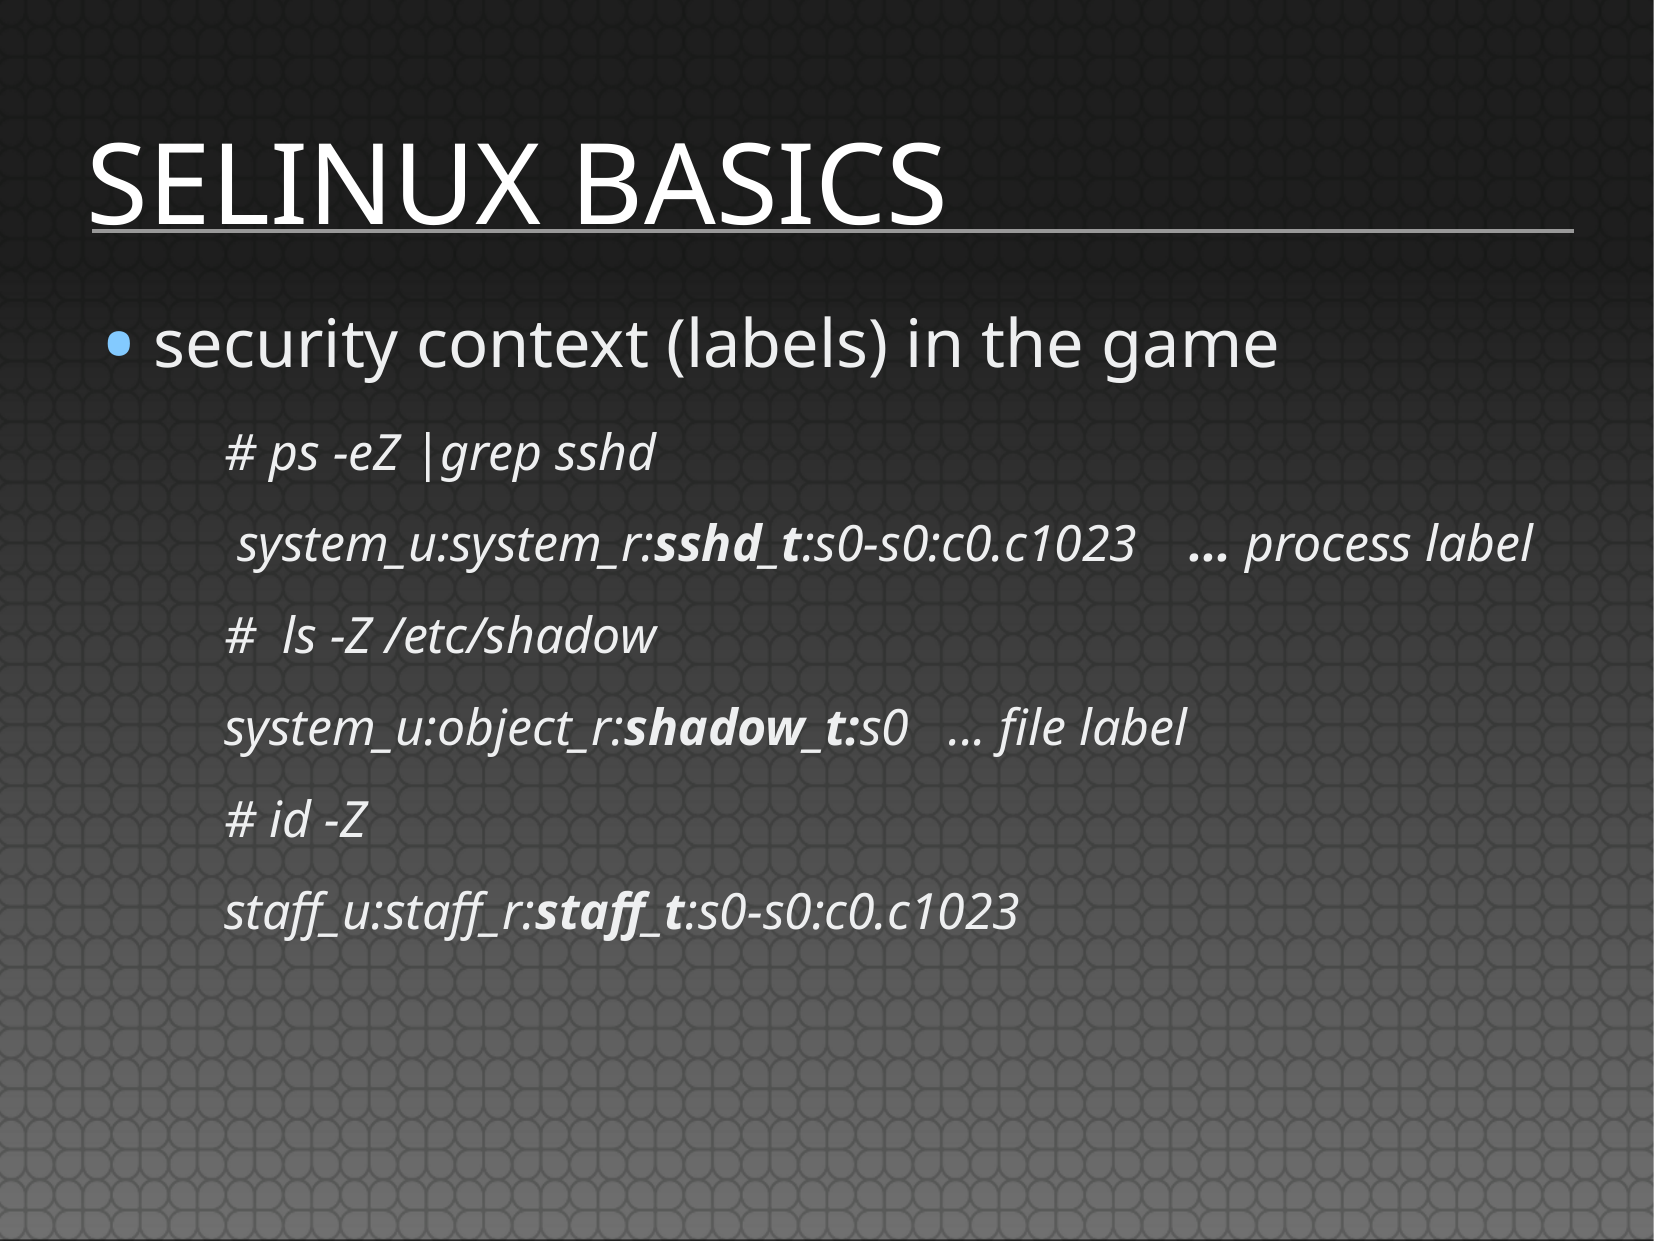

# SELINUX BASICS
security context (labels) in the game
# ps -eZ |grep sshd
 system_u:system_r:sshd_t:s0-s0:c0.c1023 ... process label
# ls -Z /etc/shadow
system_u:object_r:shadow_t:s0 ... file label
# id -Z
staff_u:staff_r:staff_t:s0-s0:c0.c1023